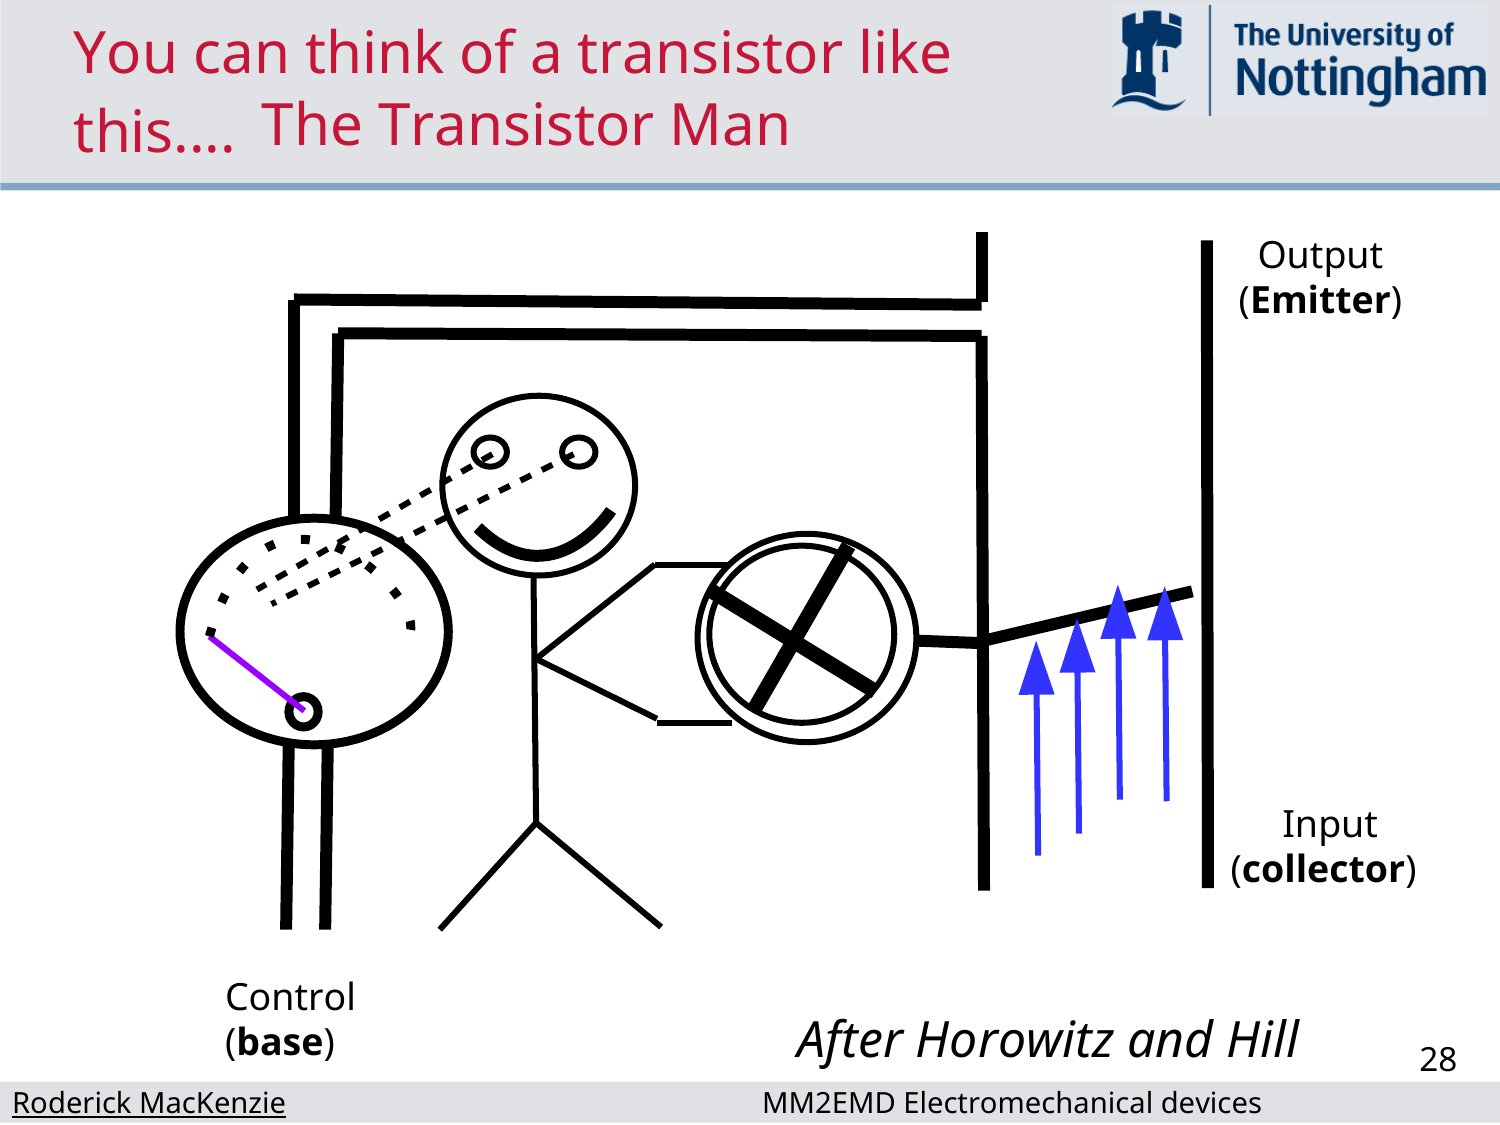

# You can think of a transistor like this....
The Transistor Man
Output
(Emitter)
Input (collector)
Control
(base)
After Horowitz and Hill